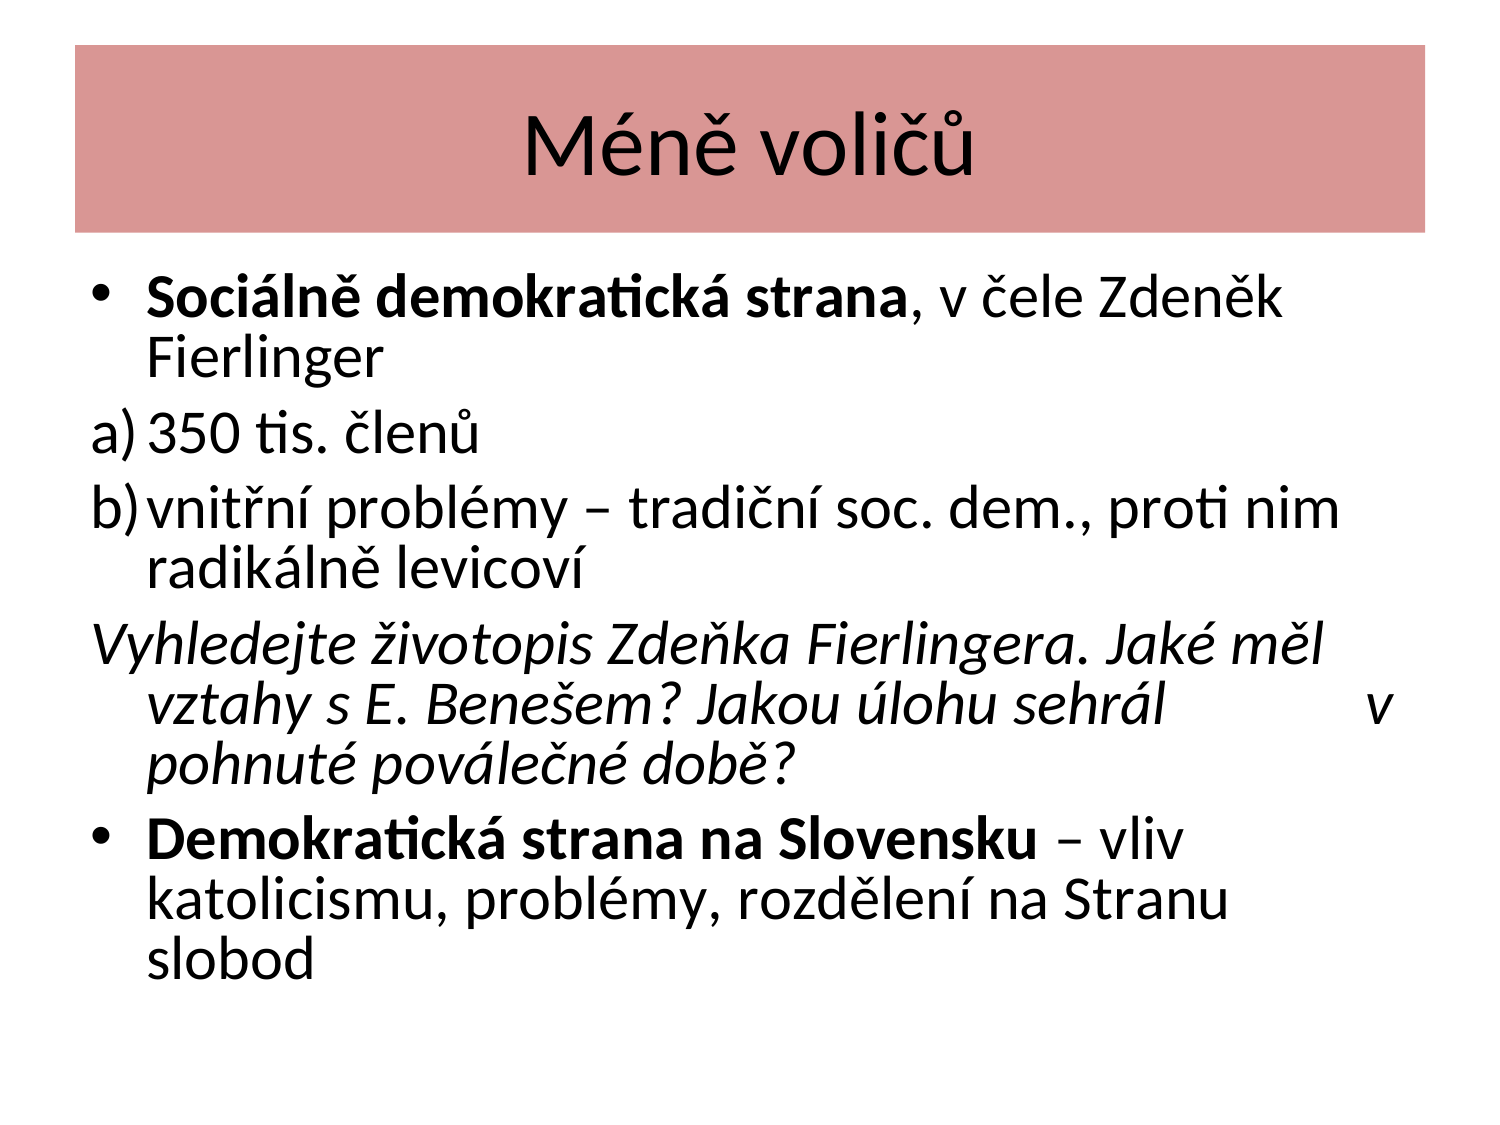

# Méně voličů
Sociálně demokratická strana, v čele Zdeněk Fierlinger
350 tis. členů
vnitřní problémy – tradiční soc. dem., proti nim radikálně levicoví
Vyhledejte životopis Zdeňka Fierlingera. Jaké měl vztahy s E. Benešem? Jakou úlohu sehrál v pohnuté poválečné době?
Demokratická strana na Slovensku – vliv katolicismu, problémy, rozdělení na Stranu slobod